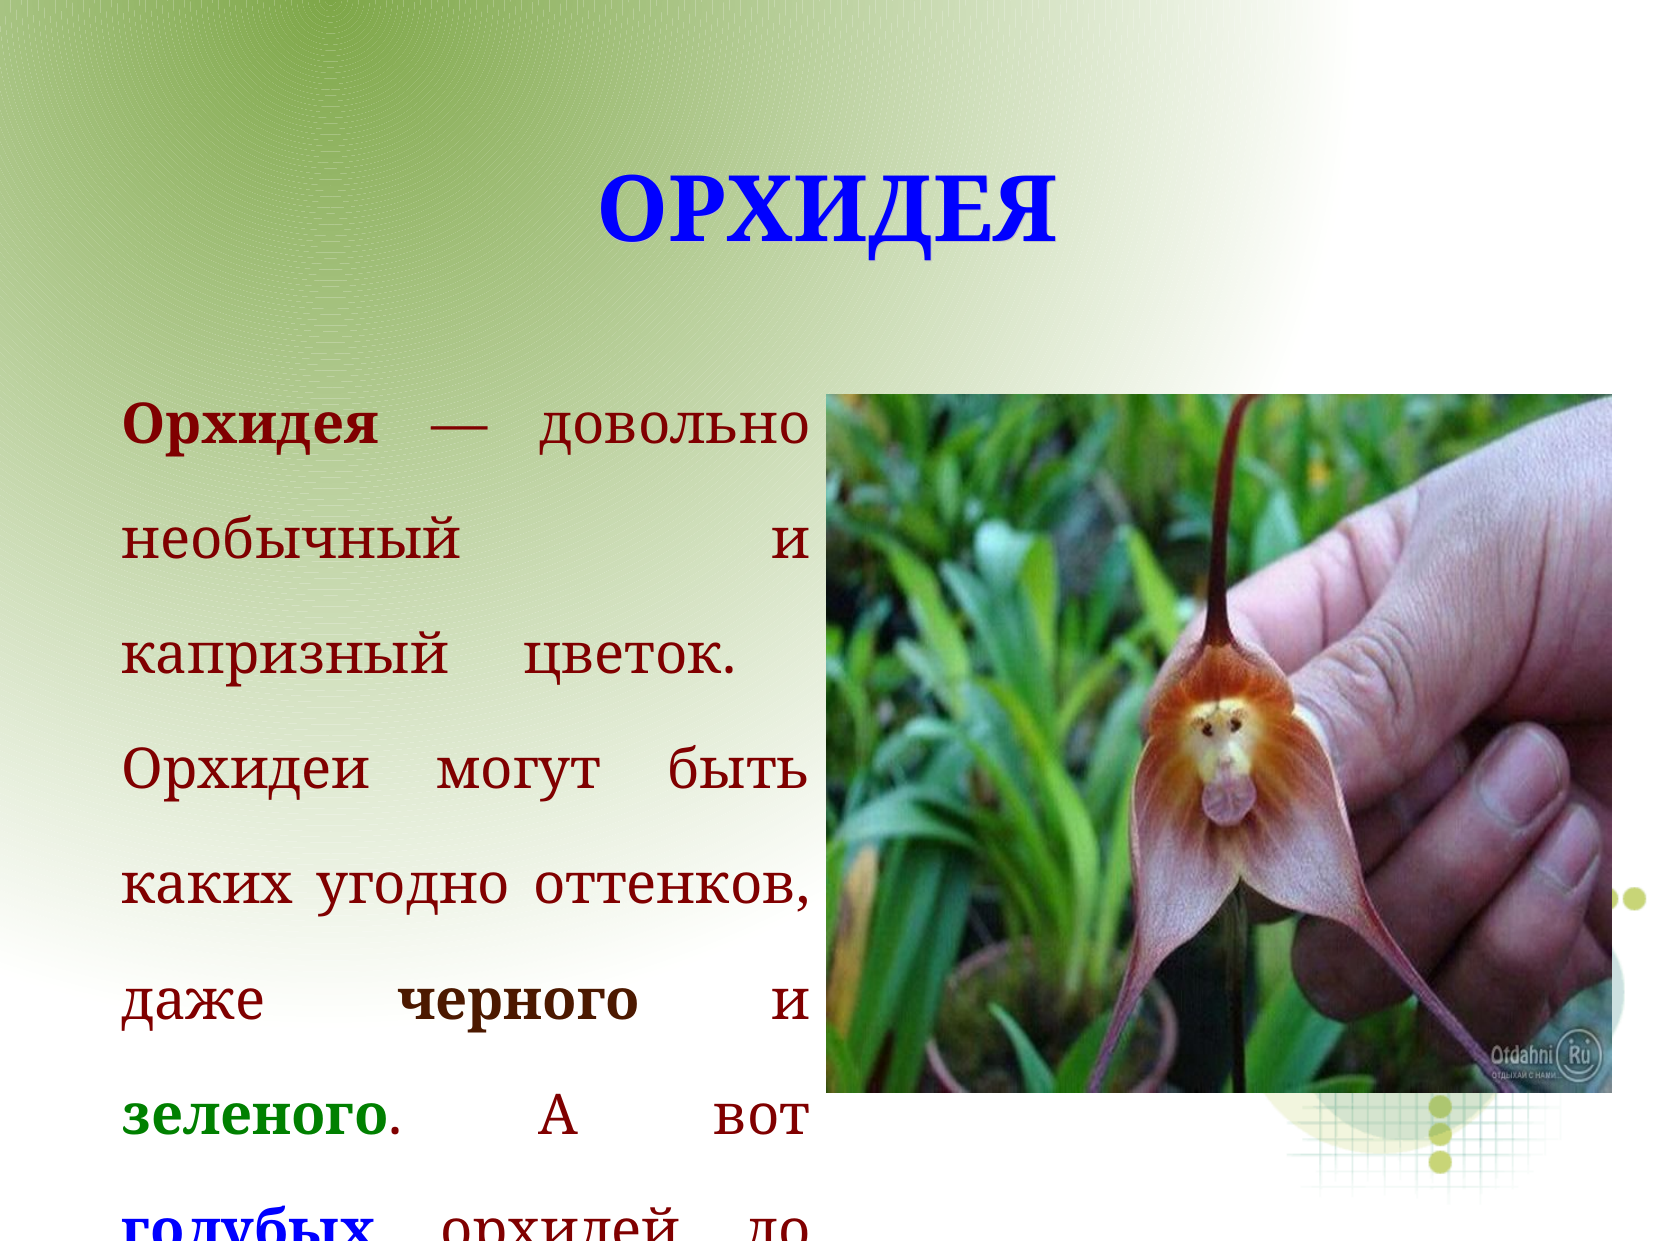

# ОРХИДЕЯ
Орхидея ― довольно необычный и капризный цветок. Орхидеи могут быть каких угодно оттенков, даже черного и зеленого. А вот голубых орхидей до сих пор так и не удалось вывести.